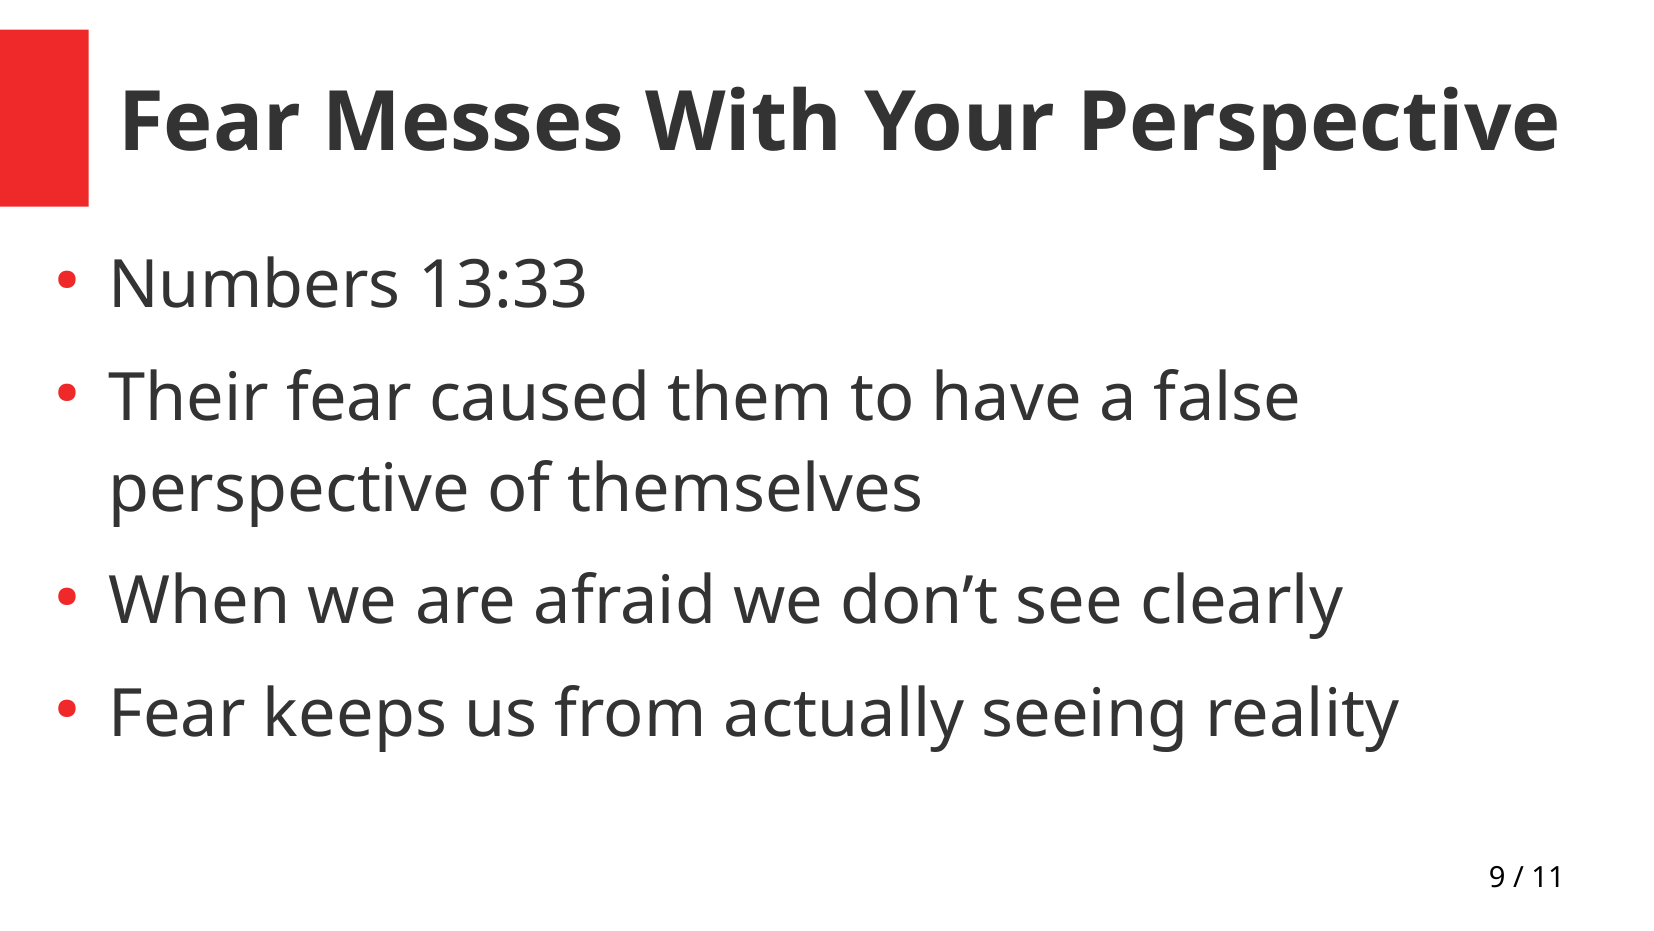

# Fear Messes With Your Perspective
Numbers 13:33
Their fear caused them to have a false perspective of themselves
When we are afraid we don’t see clearly
Fear keeps us from actually seeing reality
9